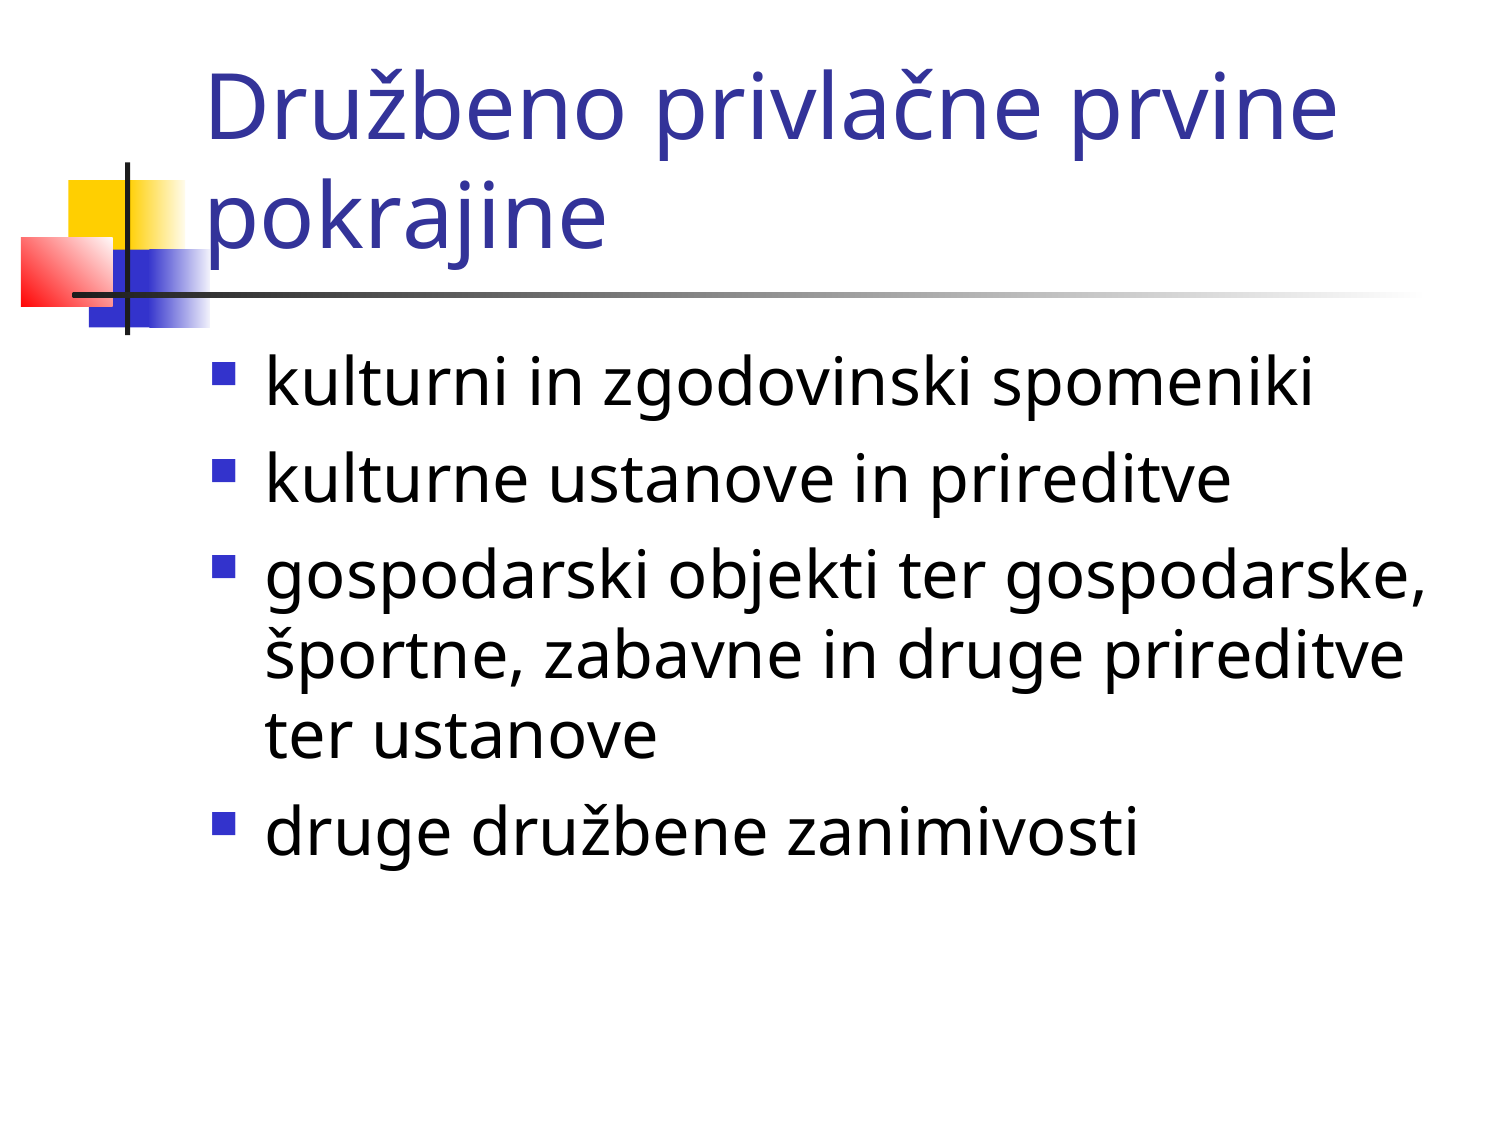

# Družbeno privlačne prvine pokrajine
kulturni in zgodovinski spomeniki
kulturne ustanove in prireditve
gospodarski objekti ter gospodarske, športne, zabavne in druge prireditve ter ustanove
druge družbene zanimivosti